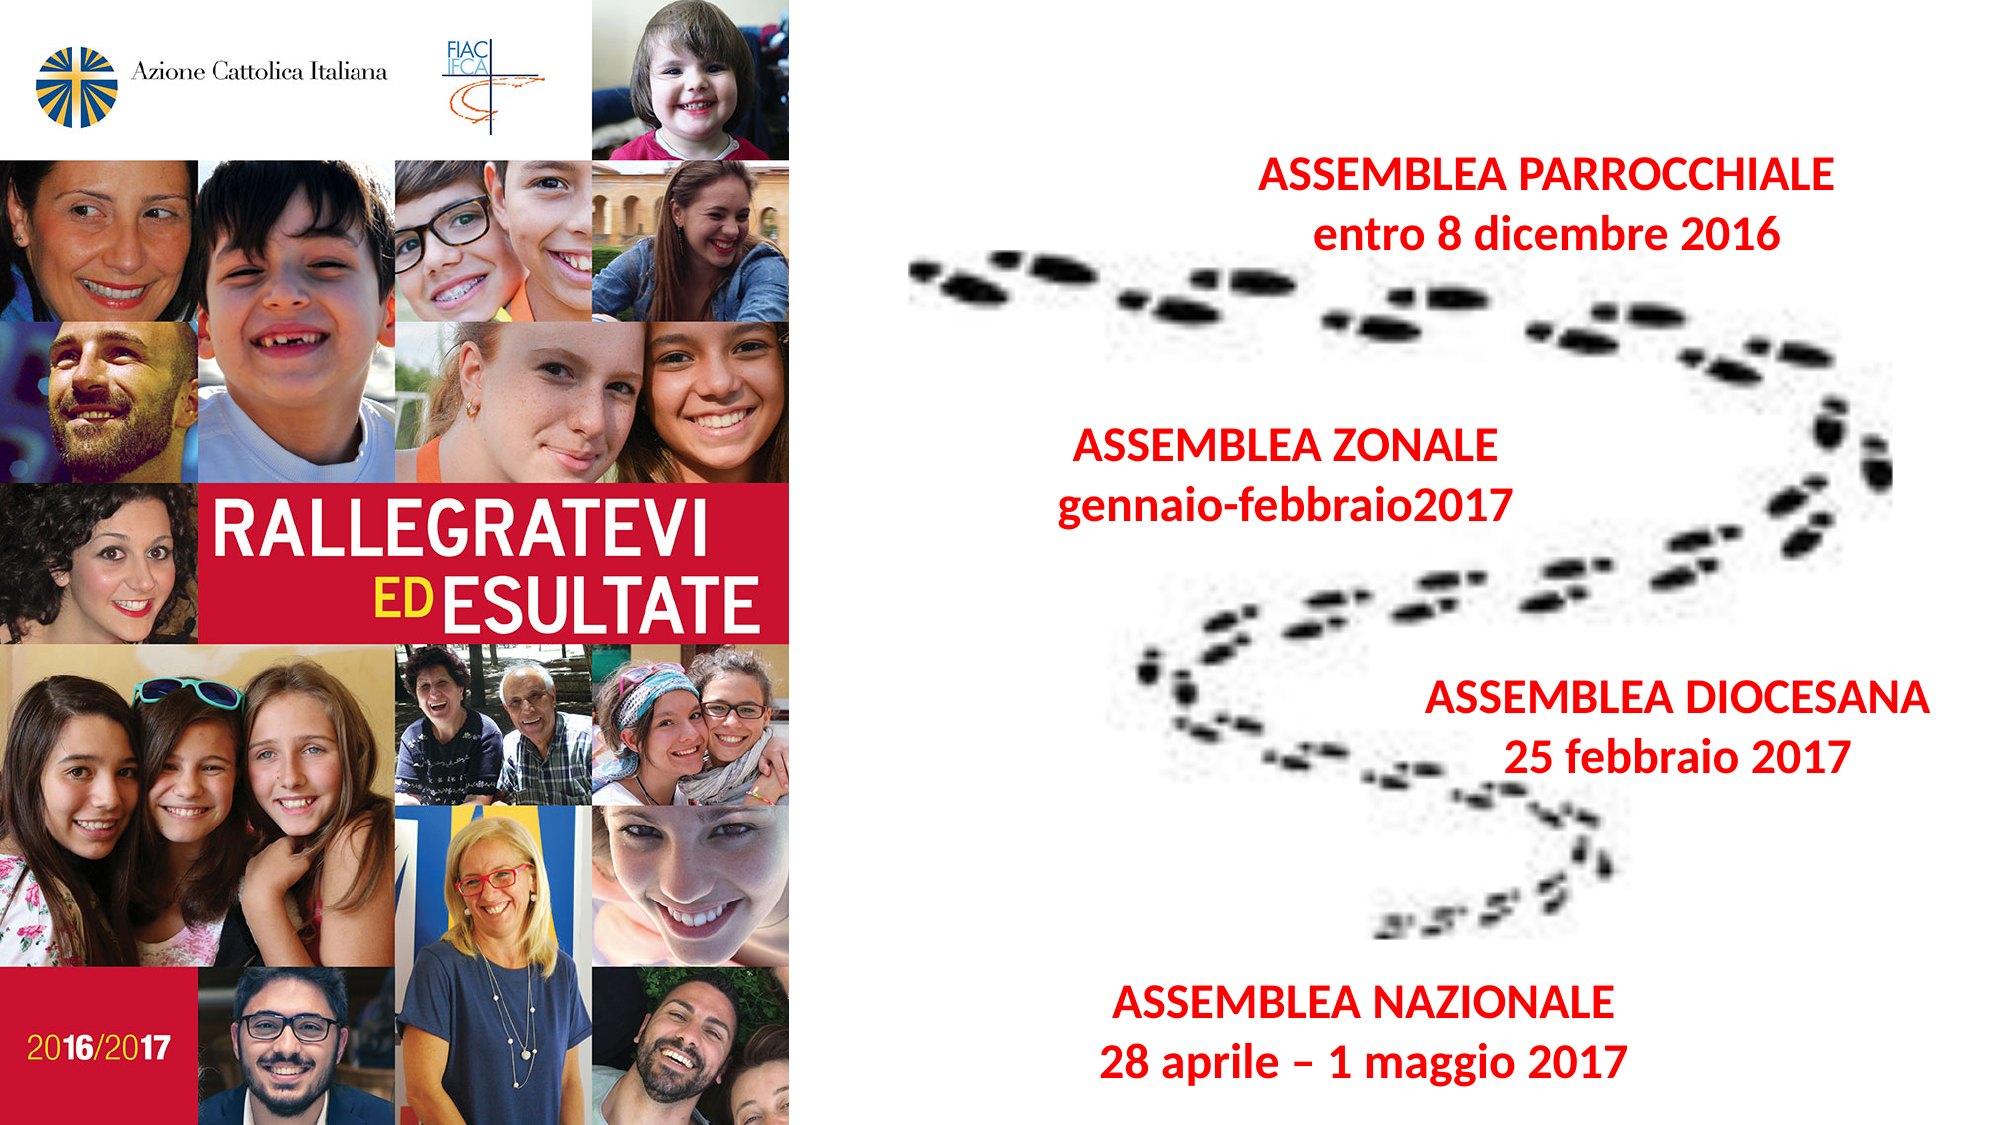

#
ASSEMBLEA PARROCCHIALE entro 8 dicembre 2016
ASSEMBLEA ZONALE gennaio-febbraio2017
ASSEMBLEA DIOCESANA 25 febbraio 2017
ASSEMBLEA NAZIONALE 28 aprile – 1 maggio 2017